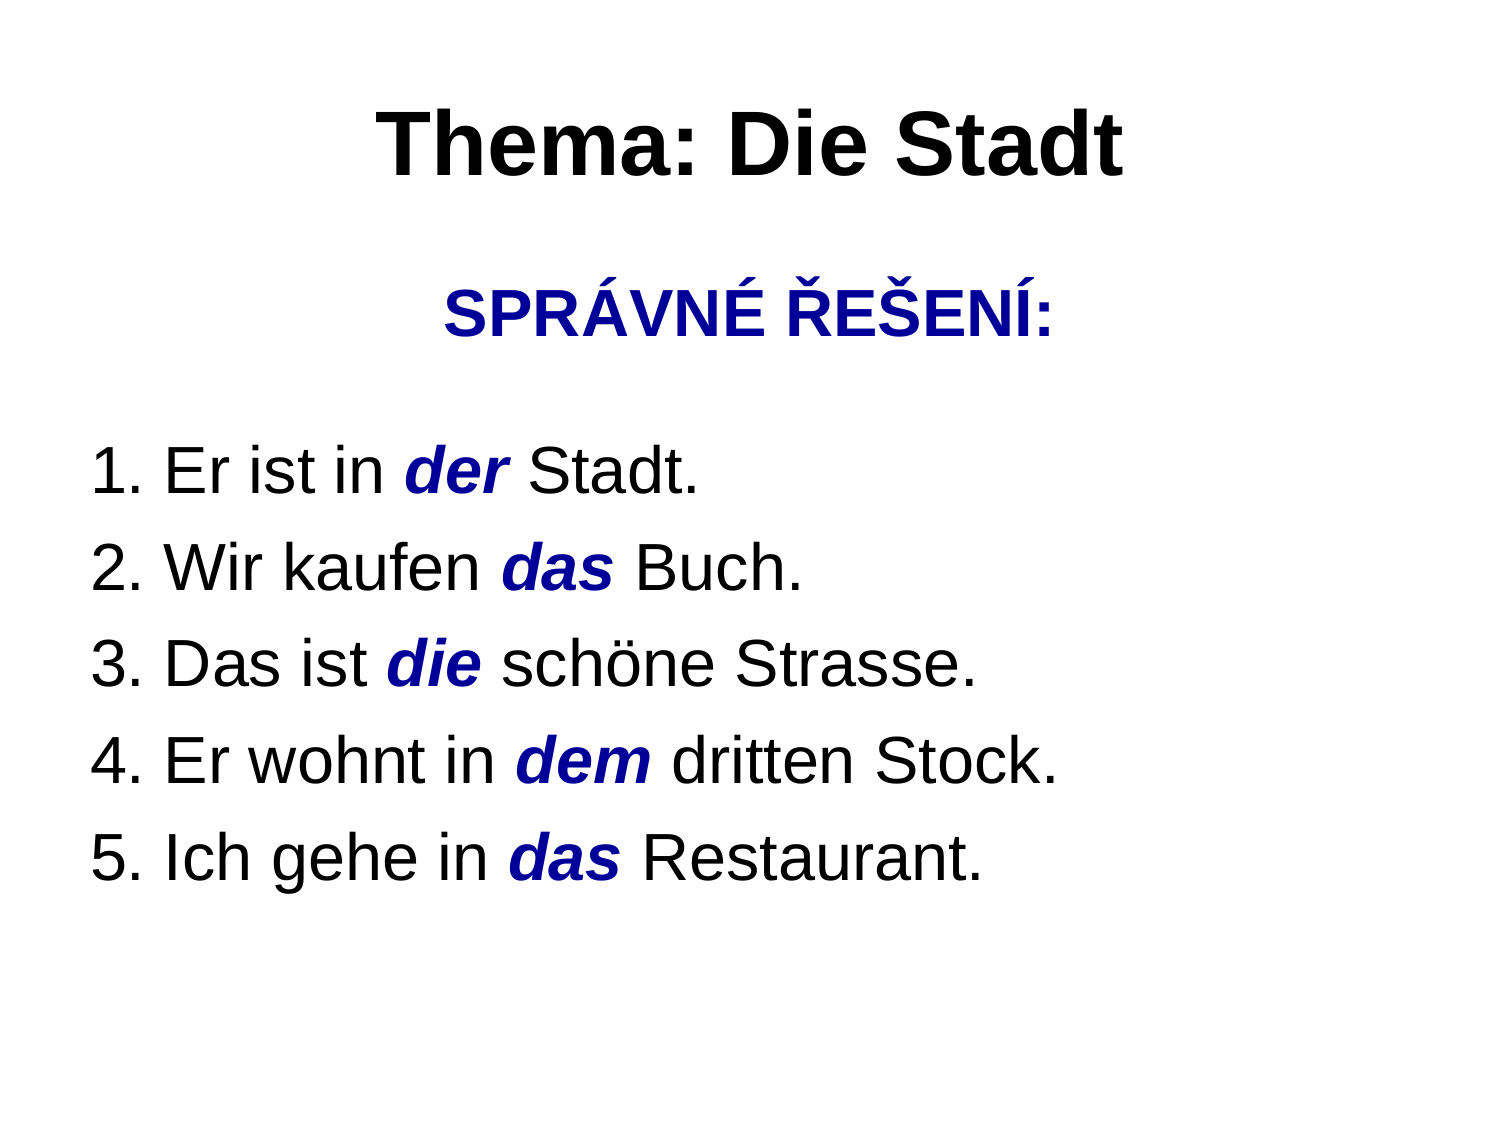

# Thema: Die Stadt
SPRÁVNÉ ŘEŠENÍ:
1. Er ist in der Stadt.
2. Wir kaufen das Buch.
3. Das ist die schöne Strasse.
4. Er wohnt in dem dritten Stock.
5. Ich gehe in das Restaurant.